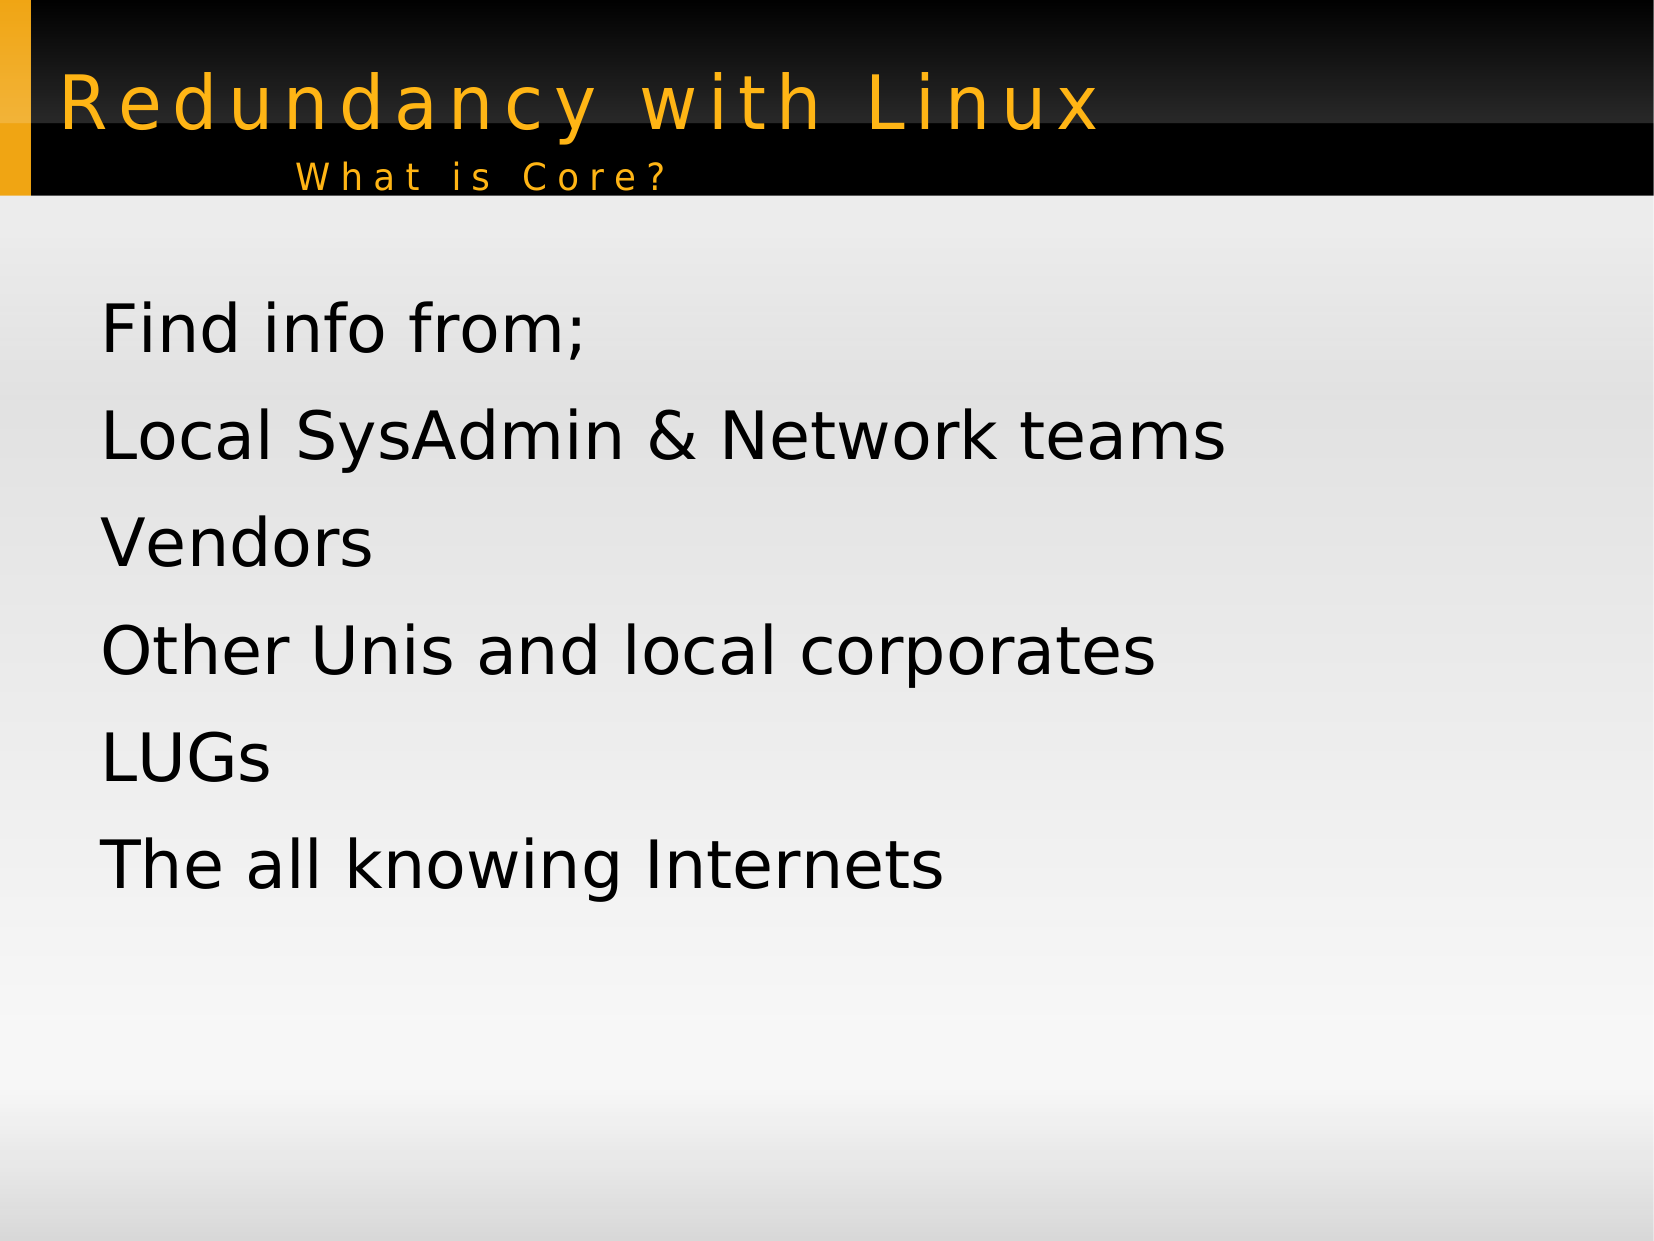

# Redundancy with Linux
What is Core?
Find info from;
Local SysAdmin & Network teams
Vendors
Other Unis and local corporates
LUGs
The all knowing Internets